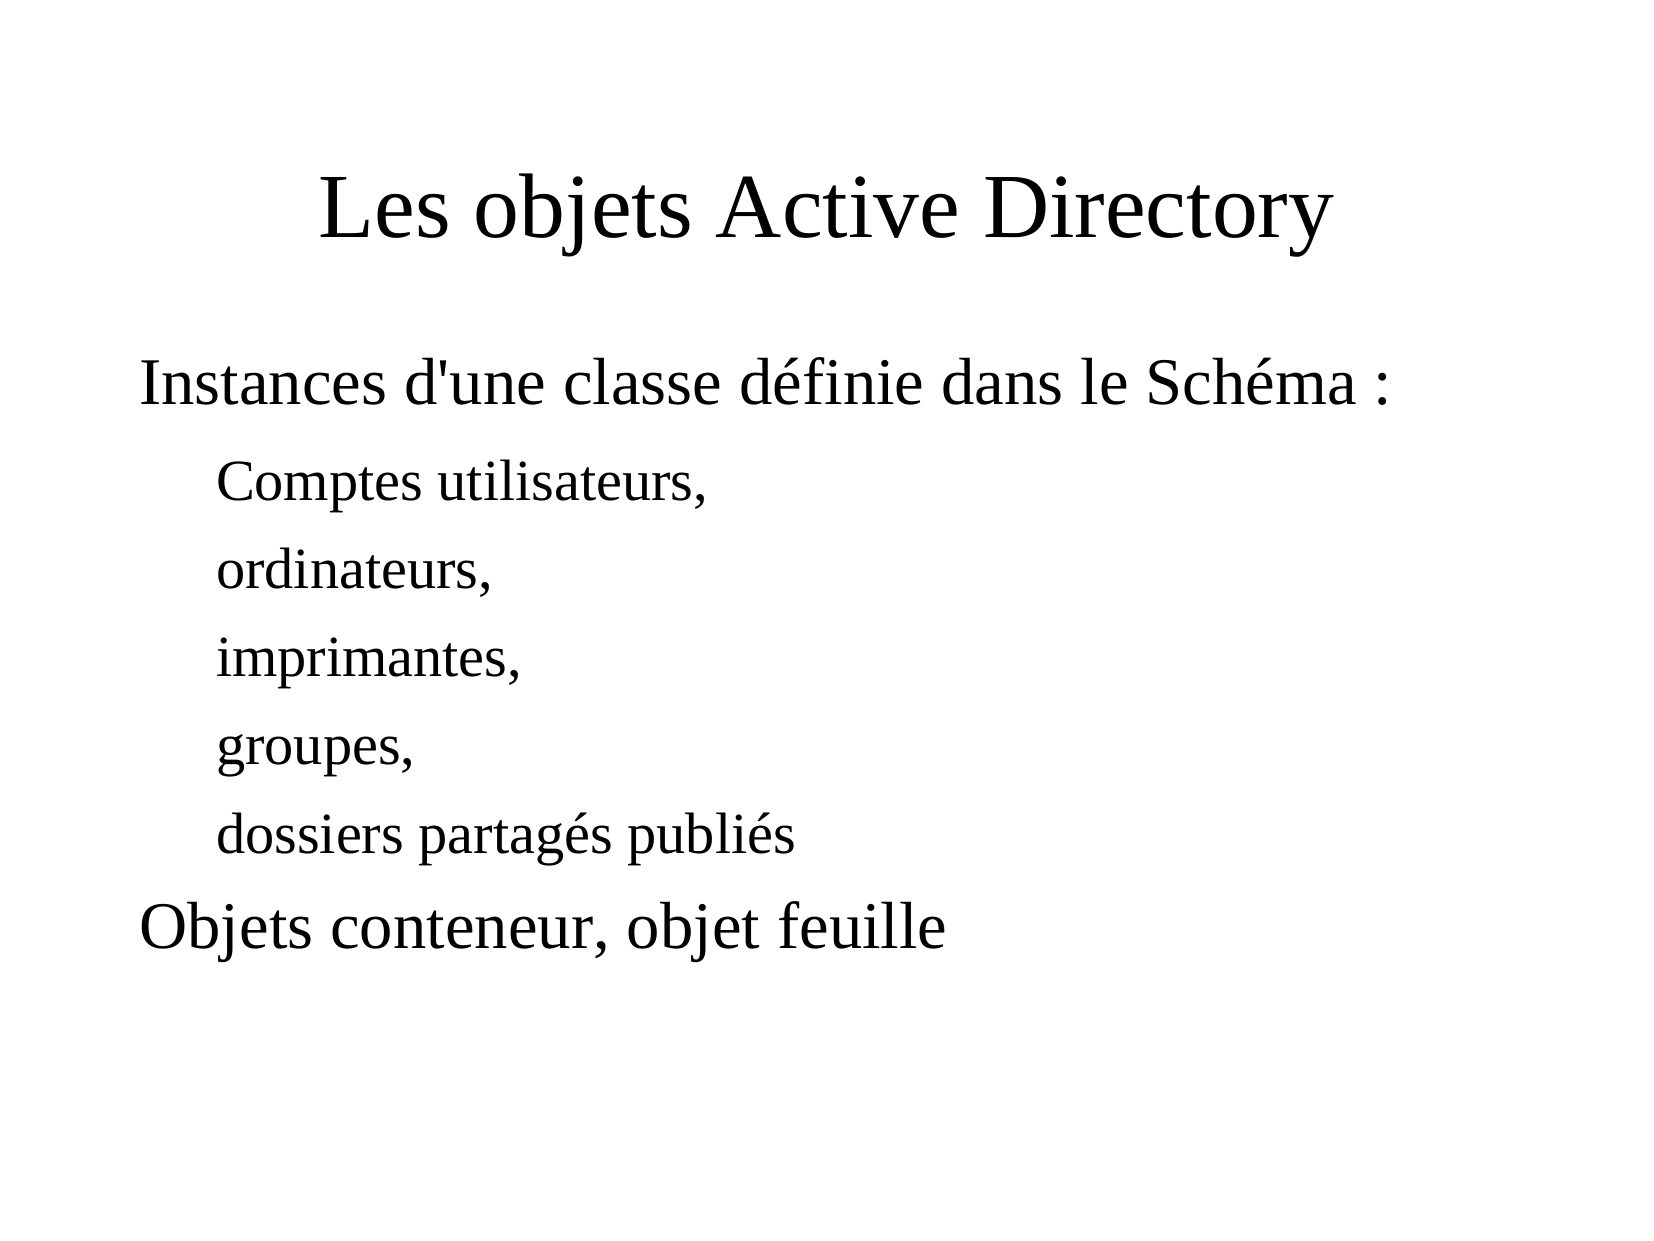

# Les objets Active Directory
Instances d'une classe définie dans le Schéma :
Comptes utilisateurs,
ordinateurs,
imprimantes,
groupes,
dossiers partagés publiés
Objets conteneur, objet feuille